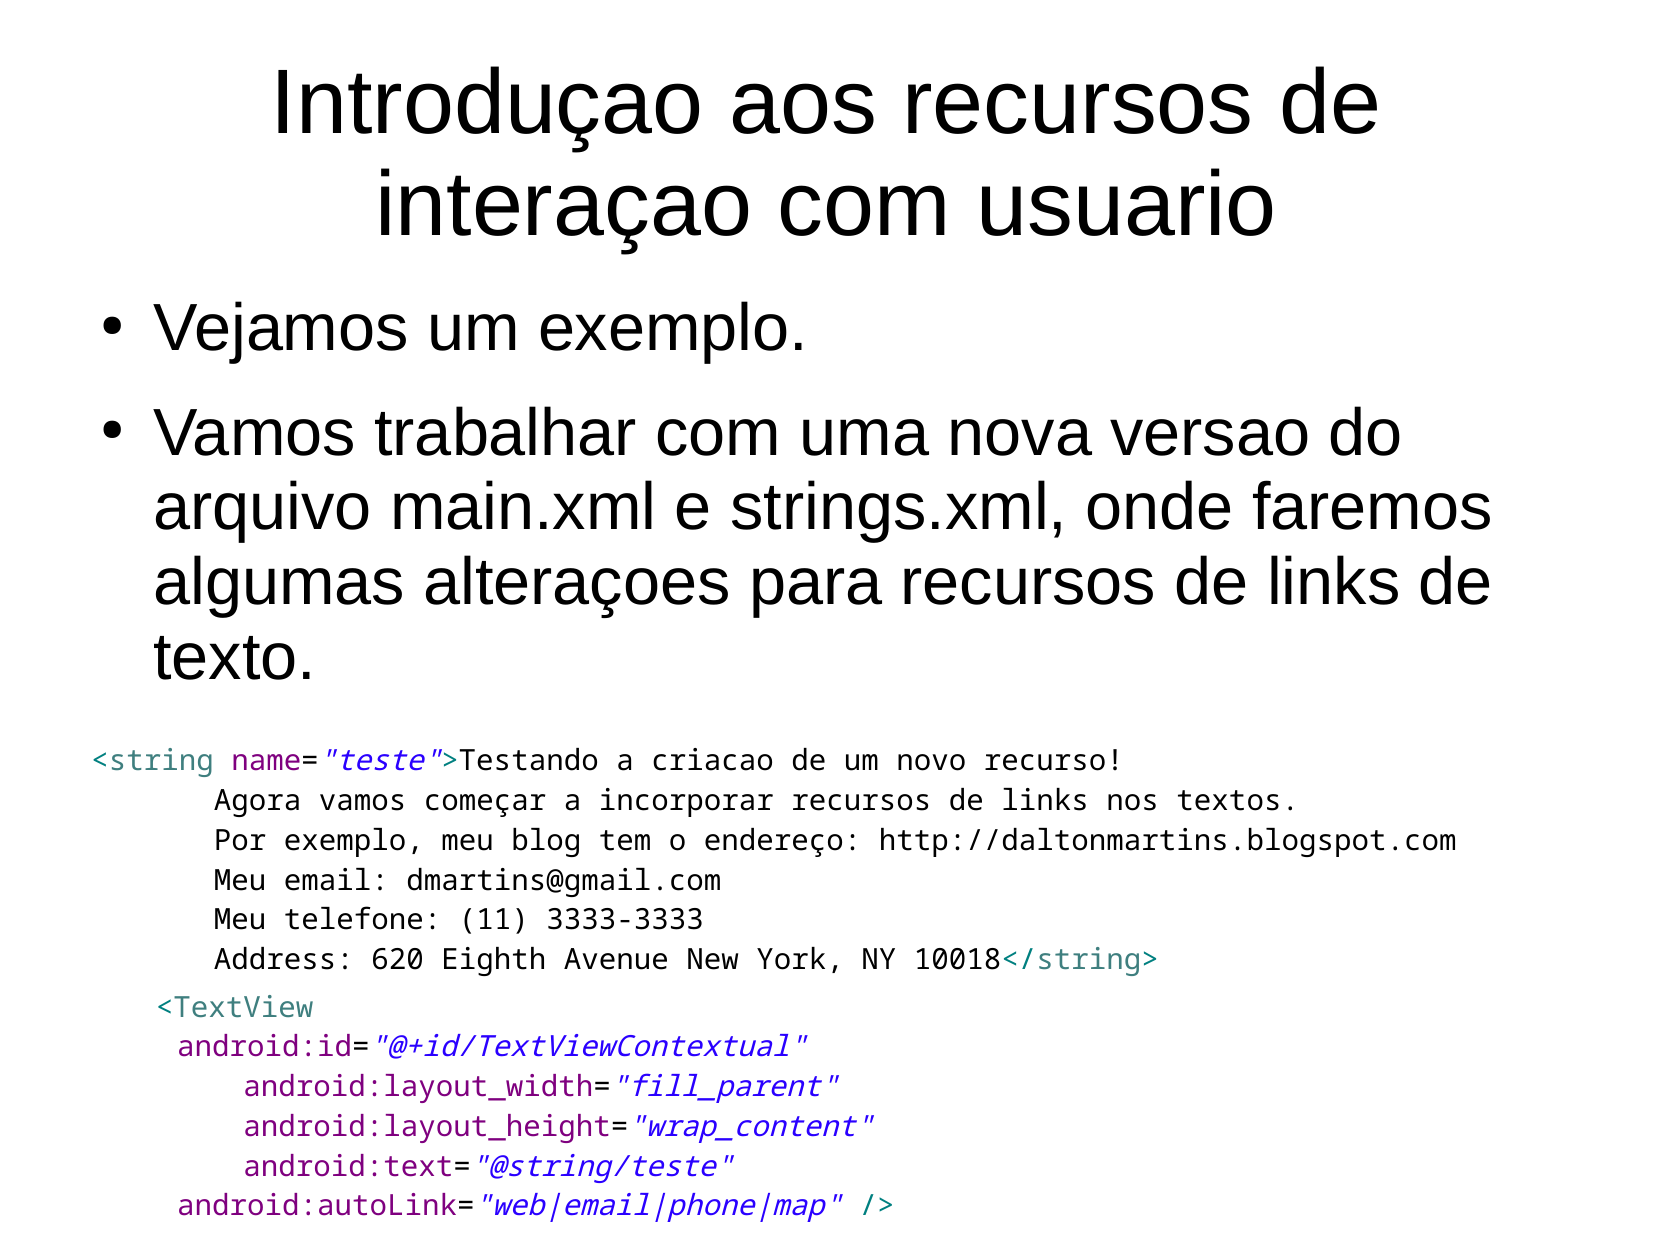

# Introduçao aos recursos de interaçao com usuario
Vejamos um exemplo.
Vamos trabalhar com uma nova versao do arquivo main.xml e strings.xml, onde faremos algumas alteraçoes para recursos de links de texto.
 <string name="teste">Testando a criacao de um novo recurso!
 Agora vamos começar a incorporar recursos de links nos textos.
 Por exemplo, meu blog tem o endereço: http://daltonmartins.blogspot.com
 Meu email: dmartins@gmail.com
 Meu telefone: (11) 3333-3333
 Address: 620 Eighth Avenue New York, NY 10018</string>
 <TextView
 	android:id="@+id/TextViewContextual"
 android:layout_width="fill_parent"
 android:layout_height="wrap_content"
 android:text="@string/teste"
 	android:autoLink="web|email|phone|map" />